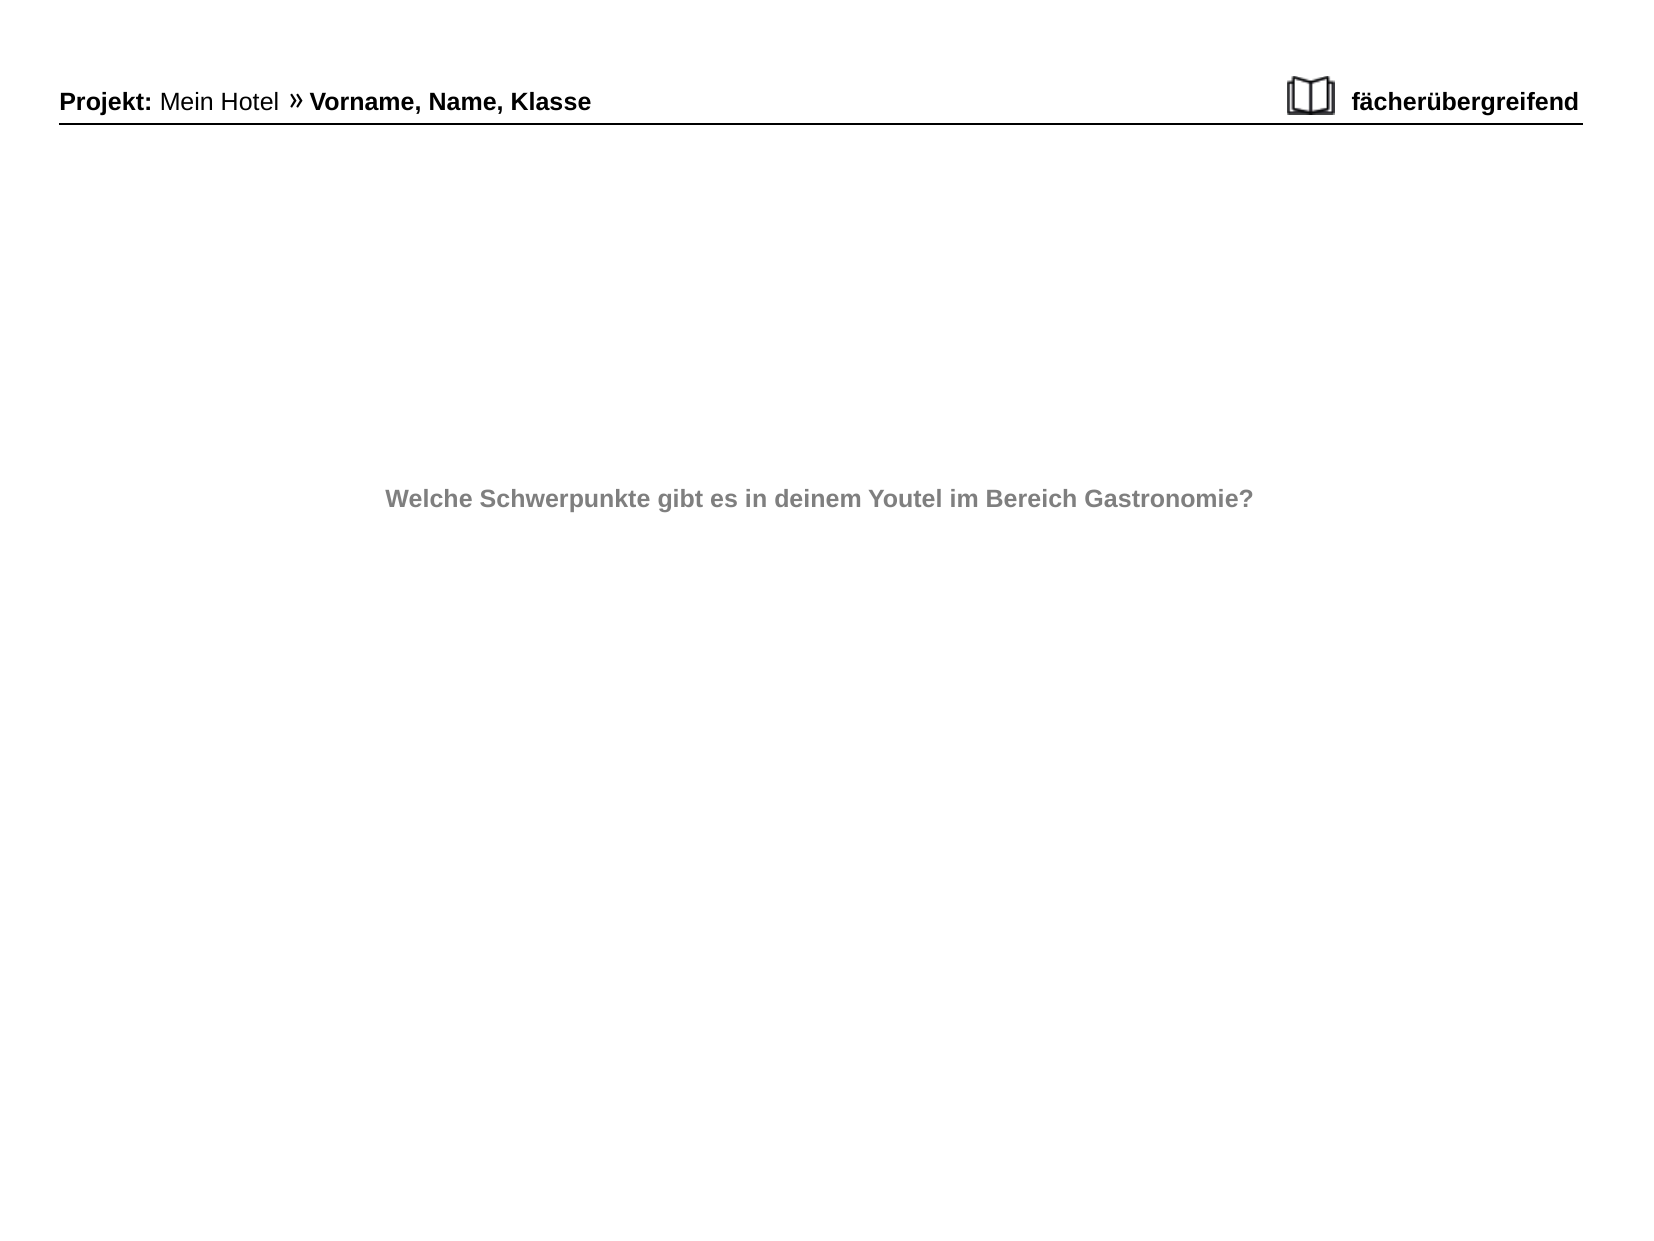

Projekt: Mein Hotel » Vorname, Name, Klasse						 fächerübergreifend
Welche Schwerpunkte gibt es in deinem Youtel im Bereich Gastronomie?